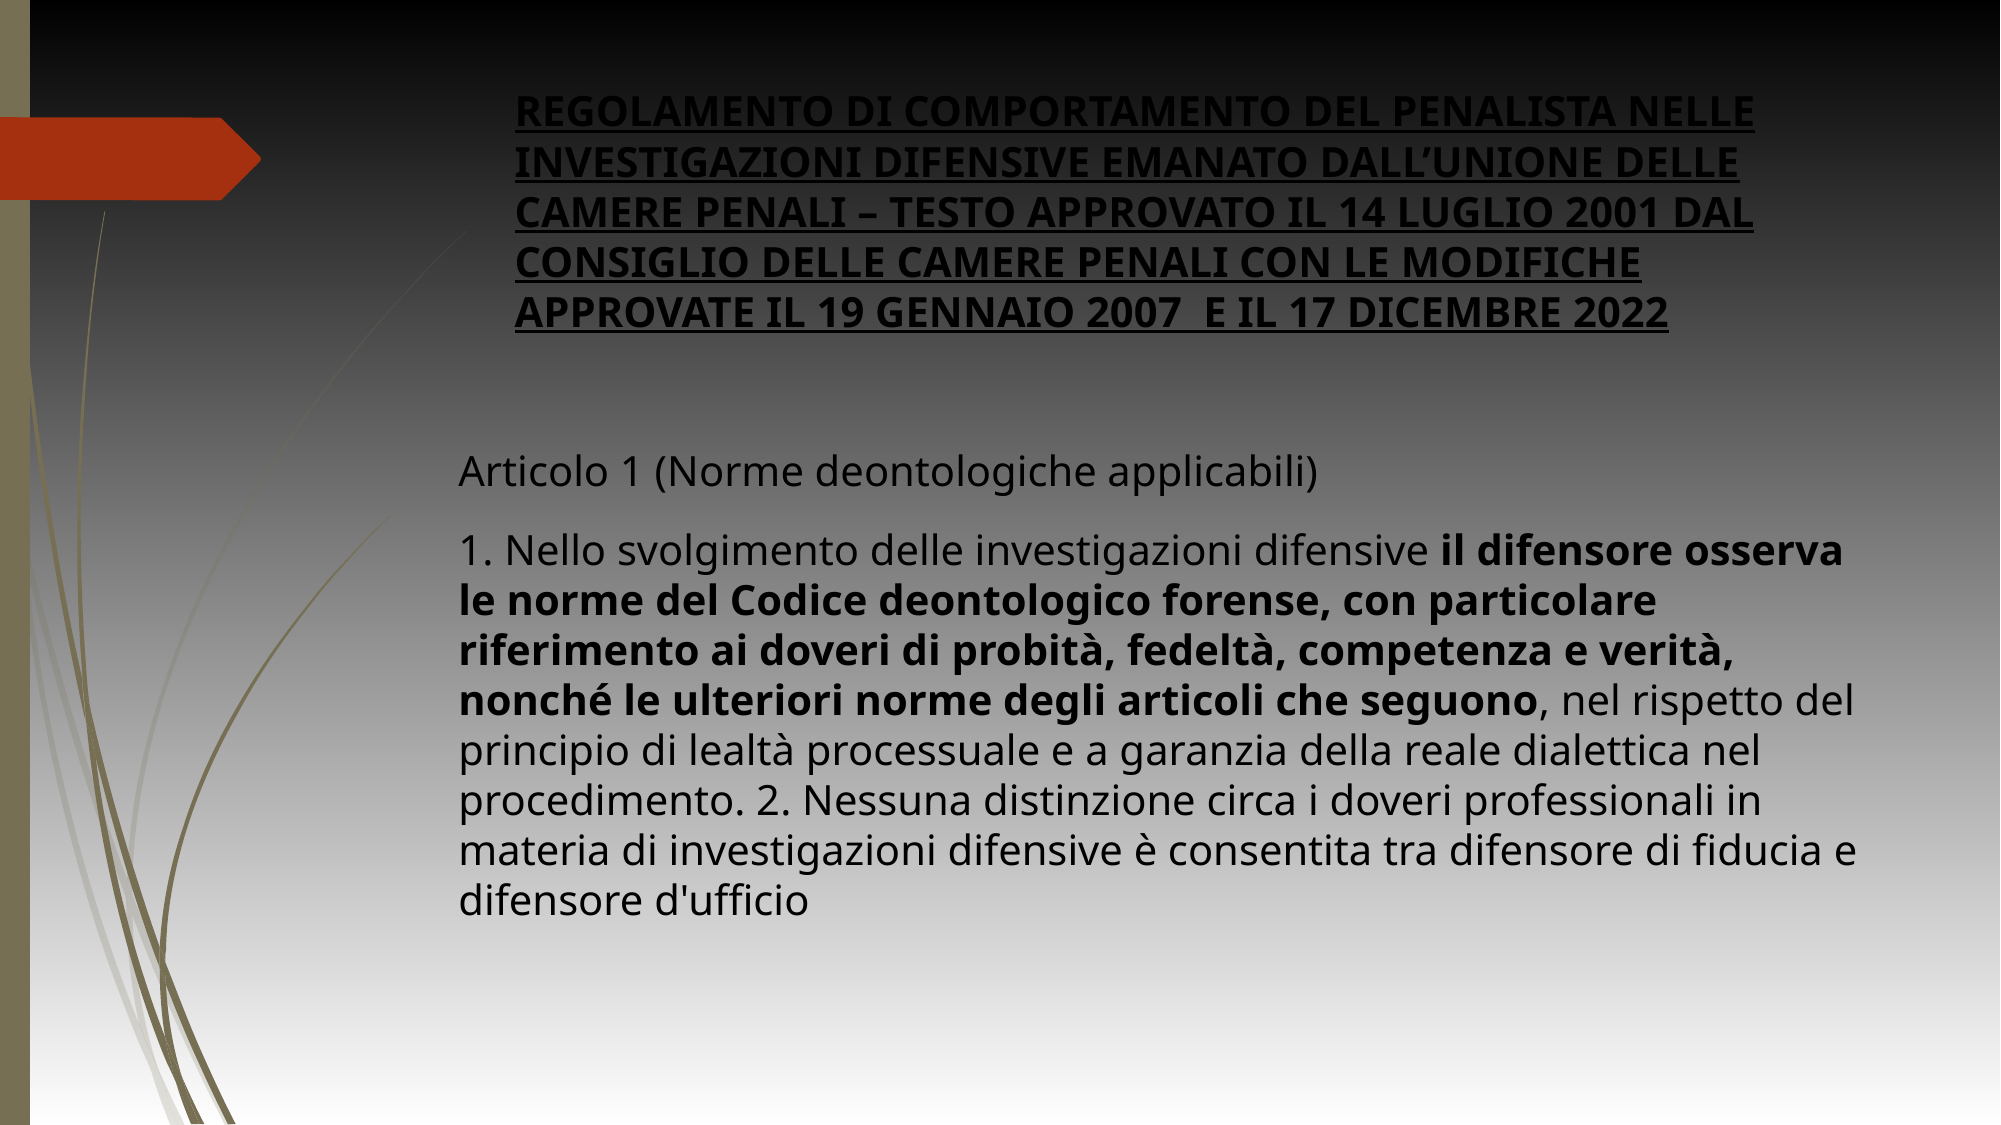

# REGOLAMENTO DI COMPORTAMENTO DEL PENALISTA NELLE INVESTIGAZIONI DIFENSIVE EMANATO DALL’UNIONE DELLE CAMERE PENALI – TESTO APPROVATO IL 14 LUGLIO 2001 DAL CONSIGLIO DELLE CAMERE PENALI CON LE MODIFICHE APPROVATE IL 19 GENNAIO 2007 E IL 17 DICEMBRE 2022
Articolo 1 (Norme deontologiche applicabili)
1. Nello svolgimento delle investigazioni difensive il difensore osserva le norme del Codice deontologico forense, con particolare riferimento ai doveri di probità, fedeltà, competenza e verità, nonché le ulteriori norme degli articoli che seguono, nel rispetto del principio di lealtà processuale e a garanzia della reale dialettica nel procedimento. 2. Nessuna distinzione circa i doveri professionali in materia di investigazioni difensive è consentita tra difensore di fiducia e difensore d'ufficio